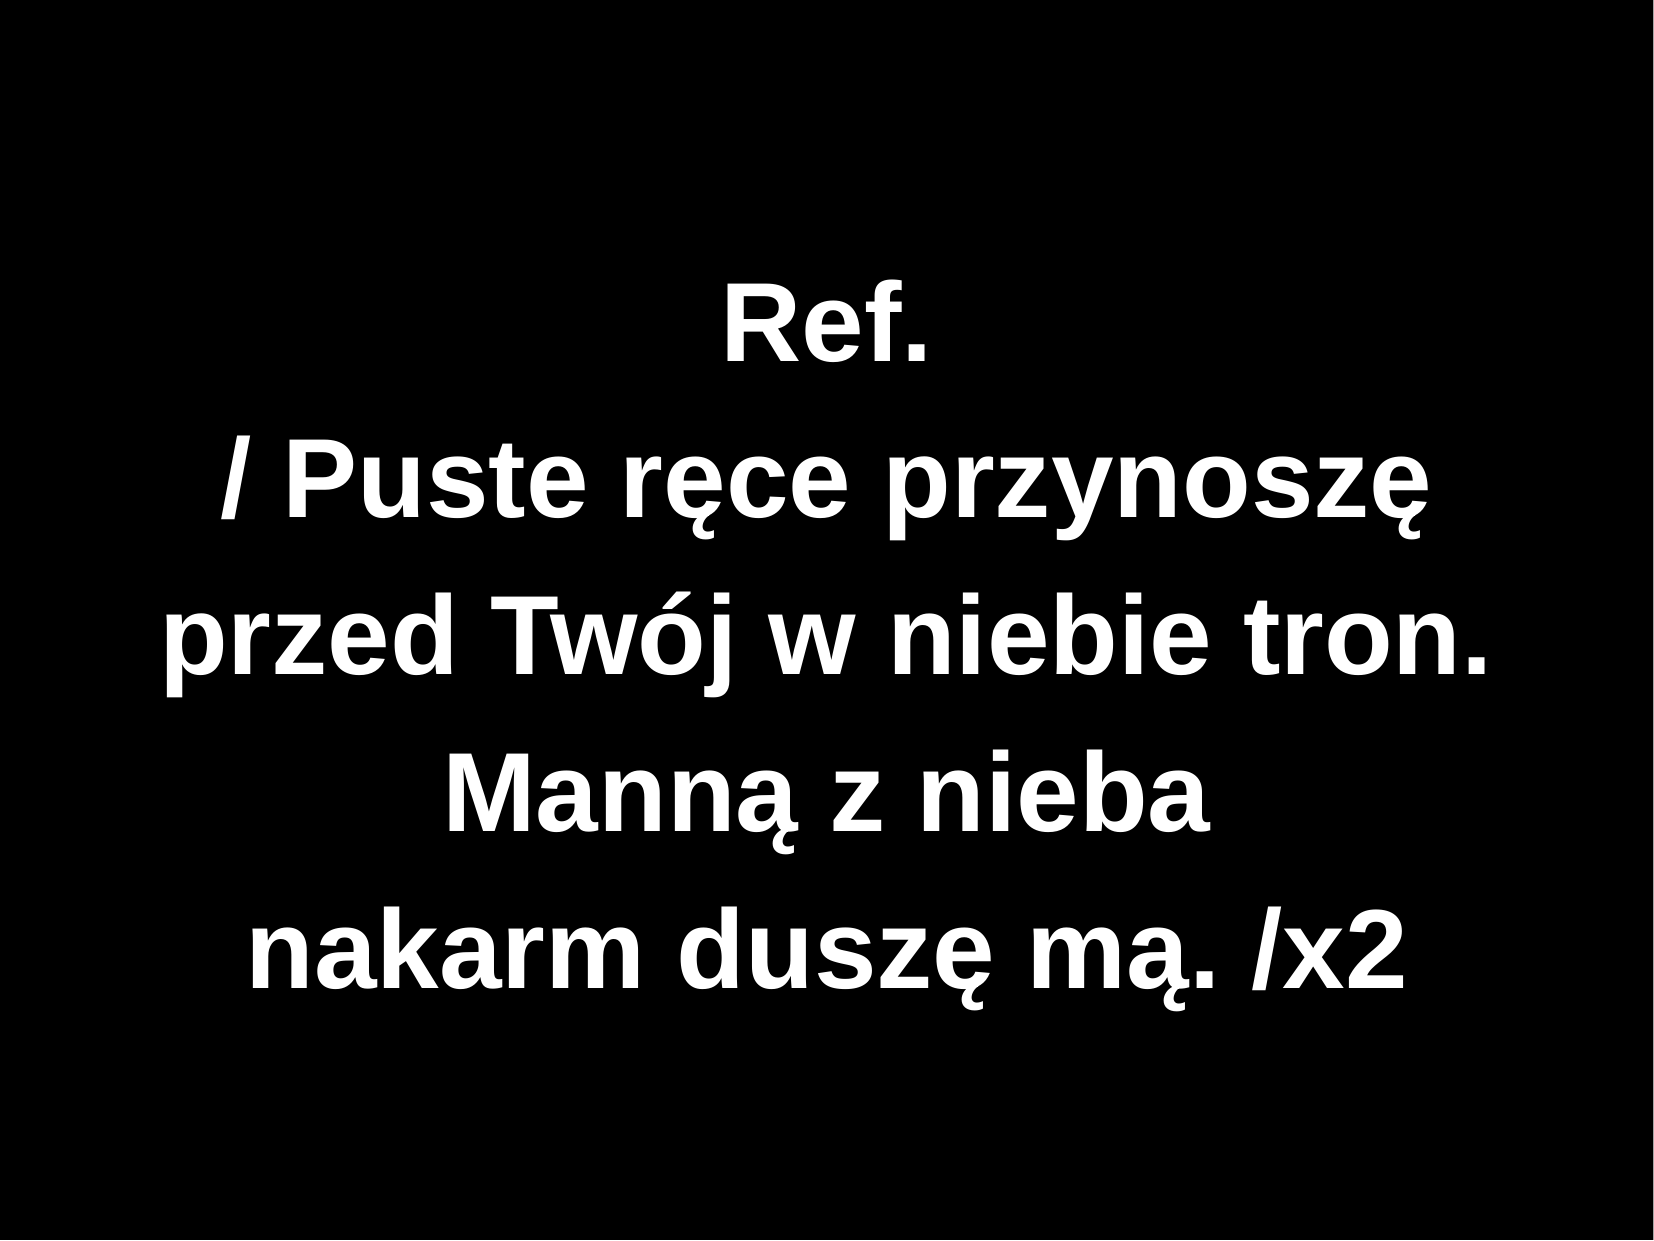

# Ref.
/ Puste ręce przynoszę
przed Twój w niebie tron.
Manną z nieba
nakarm duszę mą. /x2